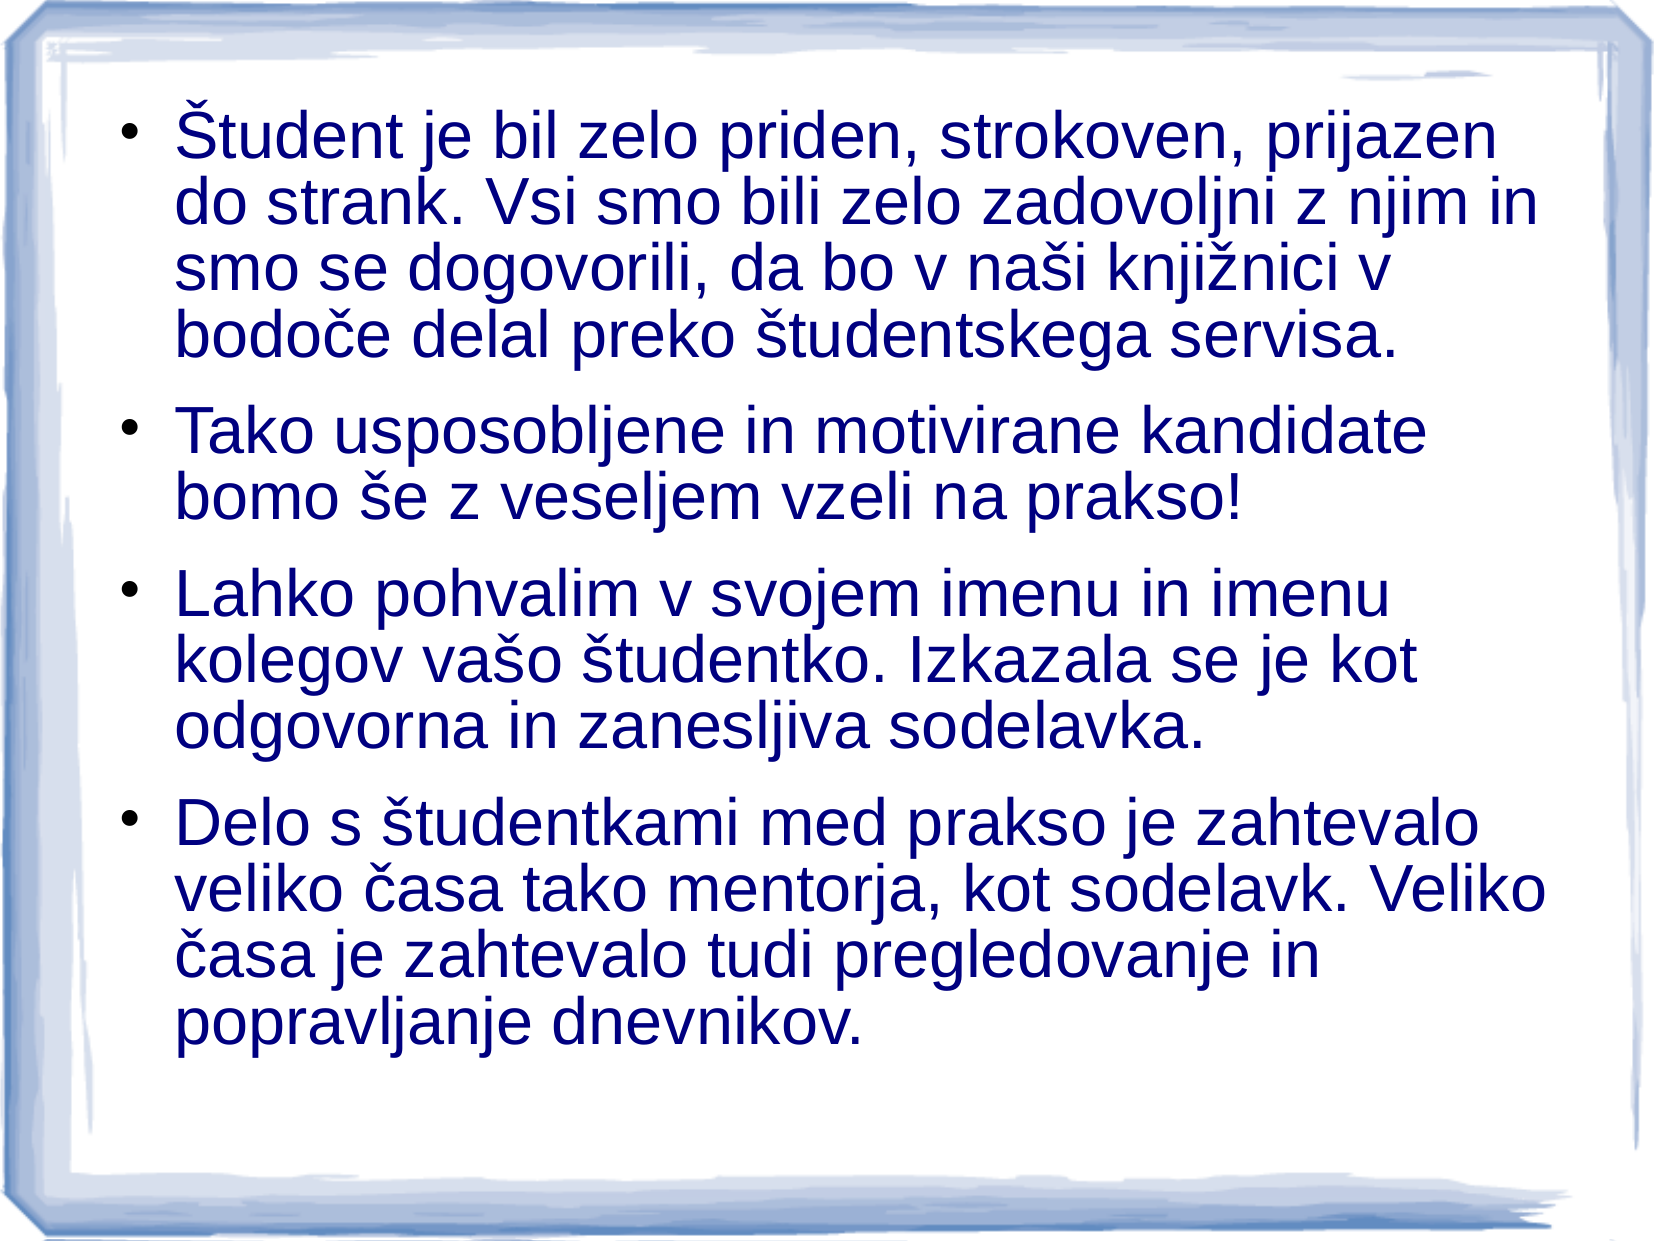

# Študent je bil zelo priden, strokoven, prijazen do strank. Vsi smo bili zelo zadovoljni z njim in smo se dogovorili, da bo v naši knjižnici v bodoče delal preko študentskega servisa.
Tako usposobljene in motivirane kandidate bomo še z veseljem vzeli na prakso!
Lahko pohvalim v svojem imenu in imenu kolegov vašo študentko. Izkazala se je kot odgovorna in zanesljiva sodelavka.
Delo s študentkami med prakso je zahtevalo veliko časa tako mentorja, kot sodelavk. Veliko časa je zahtevalo tudi pregledovanje in popravljanje dnevnikov.